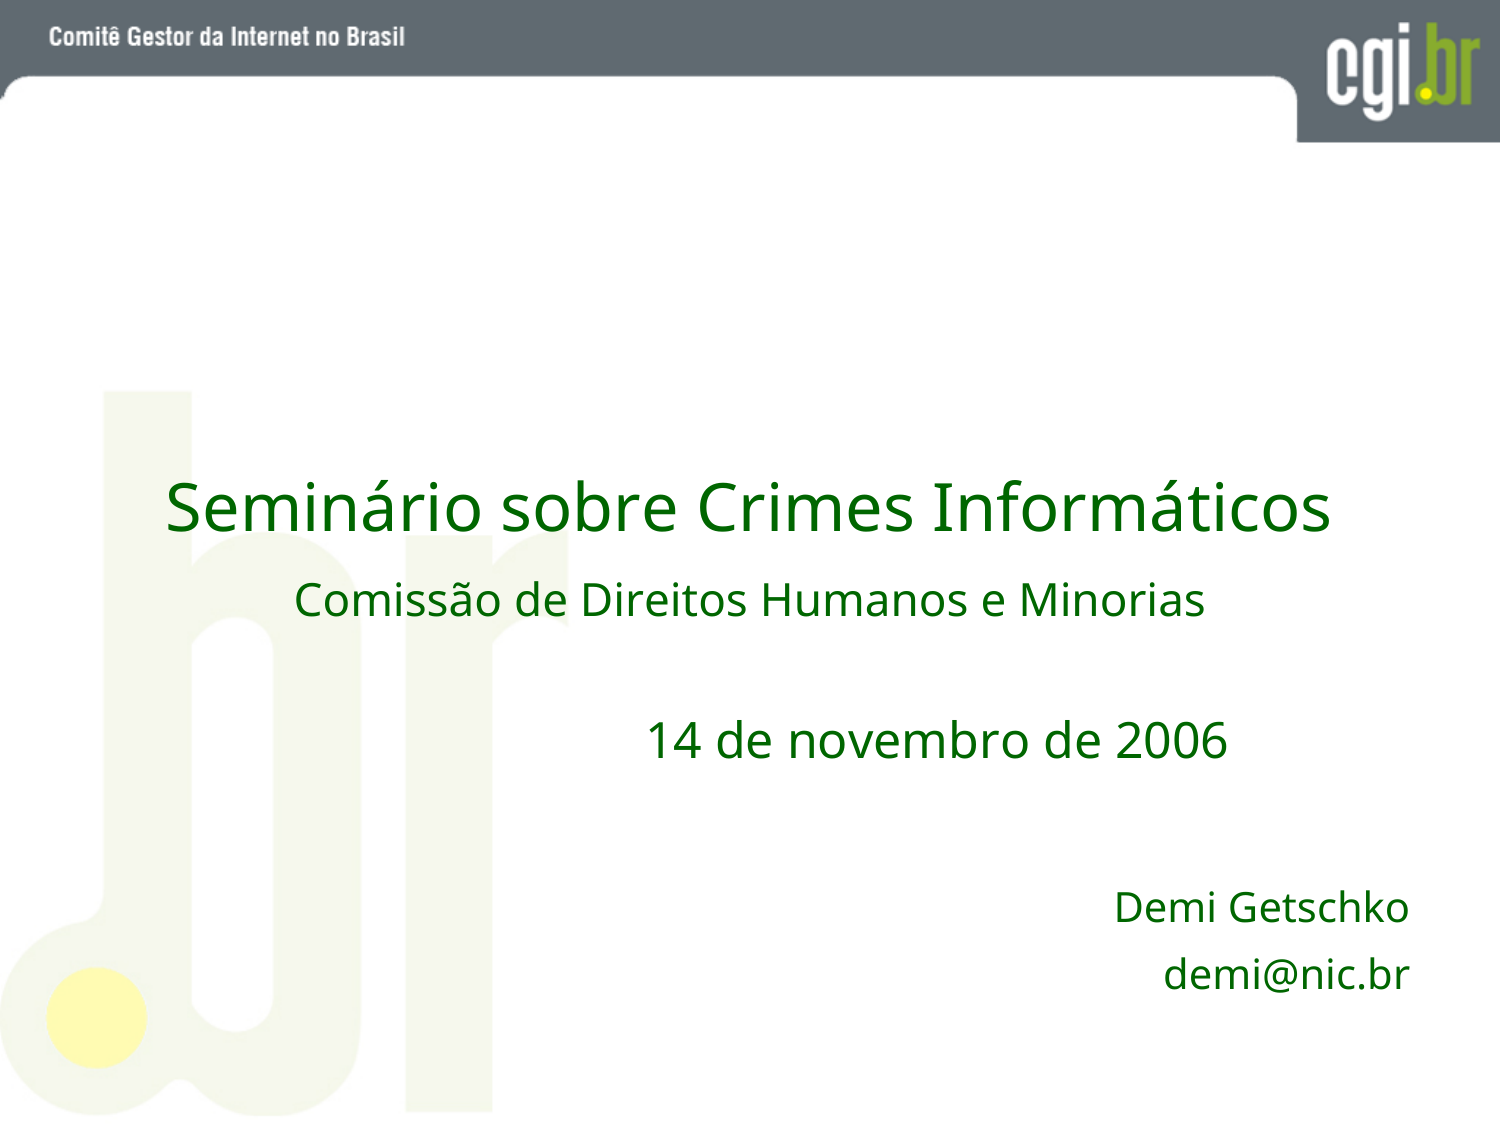

# Seminário sobre Crimes Informáticos
Comissão de Direitos Humanos e Minorias
		 	14 de novembro de 2006
Demi Getschko
demi@nic.br